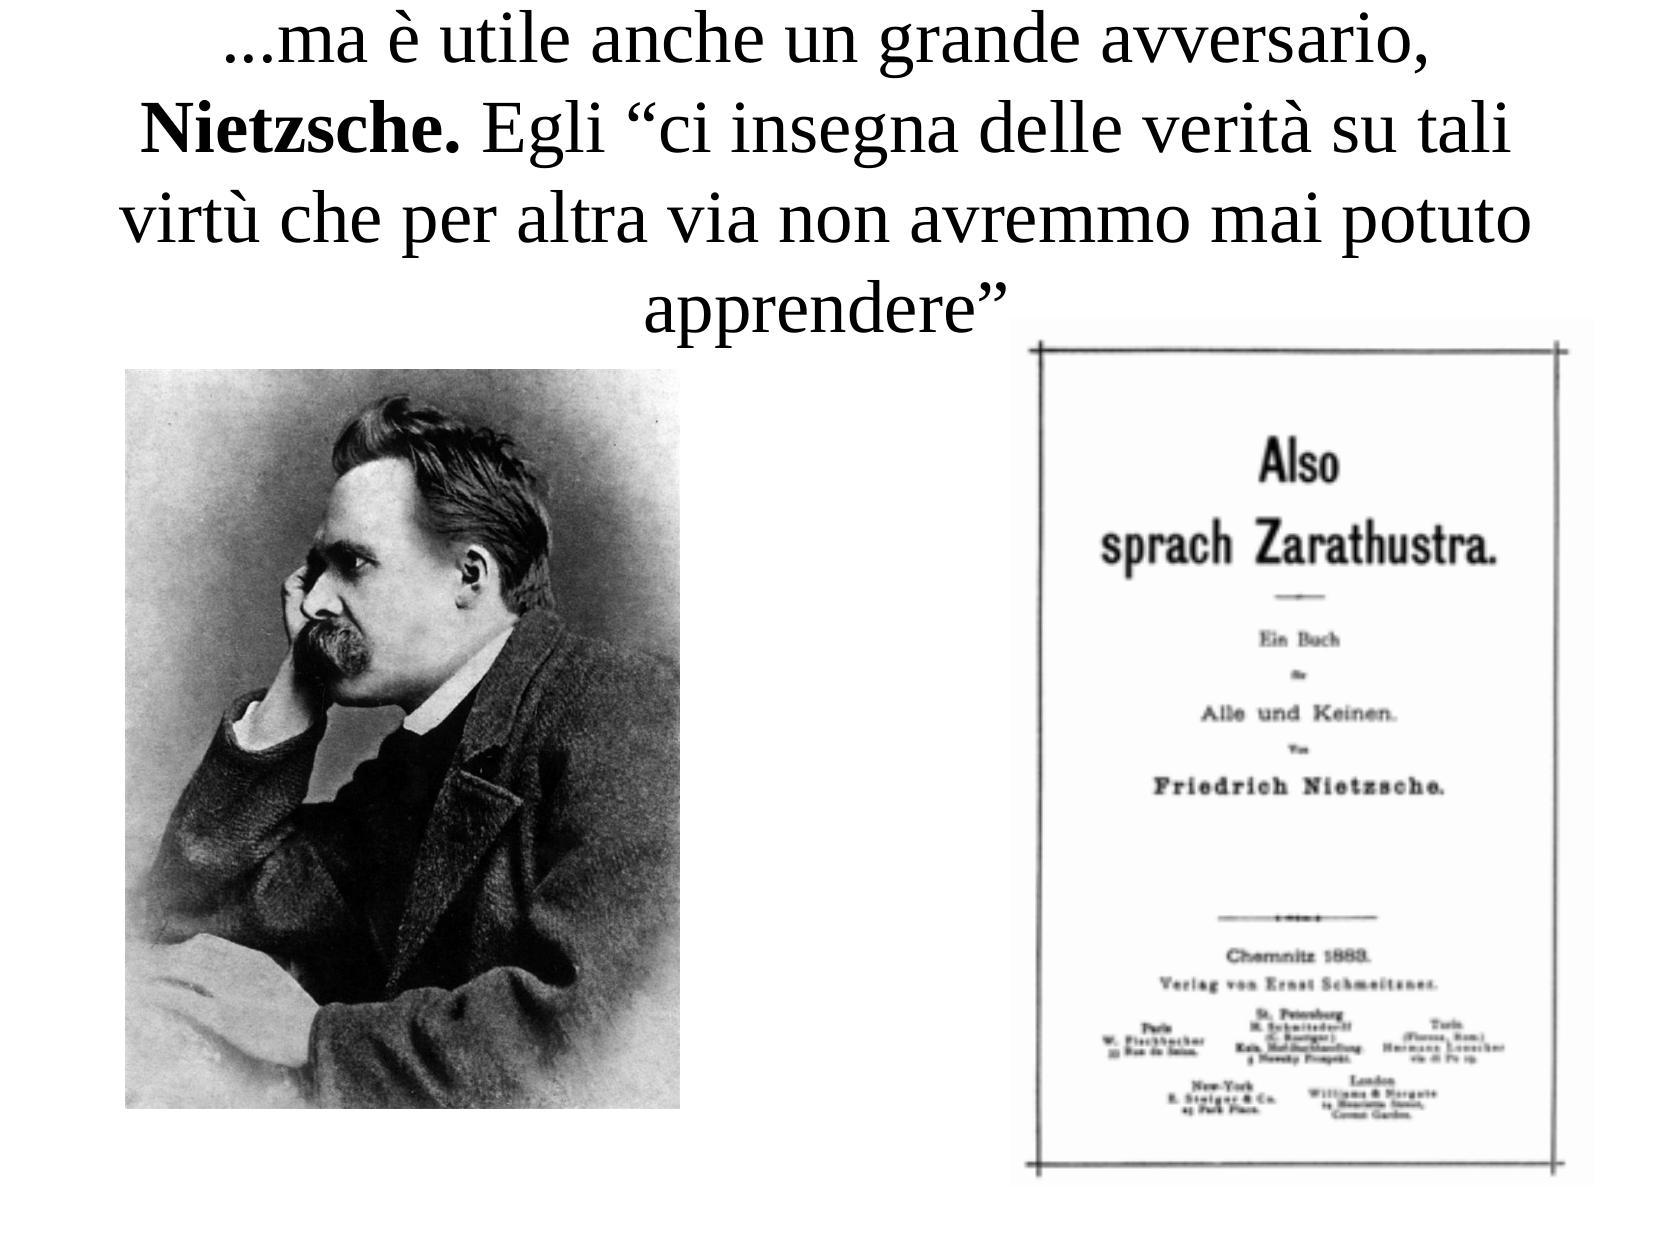

# ...ma è utile anche un grande avversario, Nietzsche. Egli “ci insegna delle verità su tali virtù che per altra via non avremmo mai potuto apprendere”